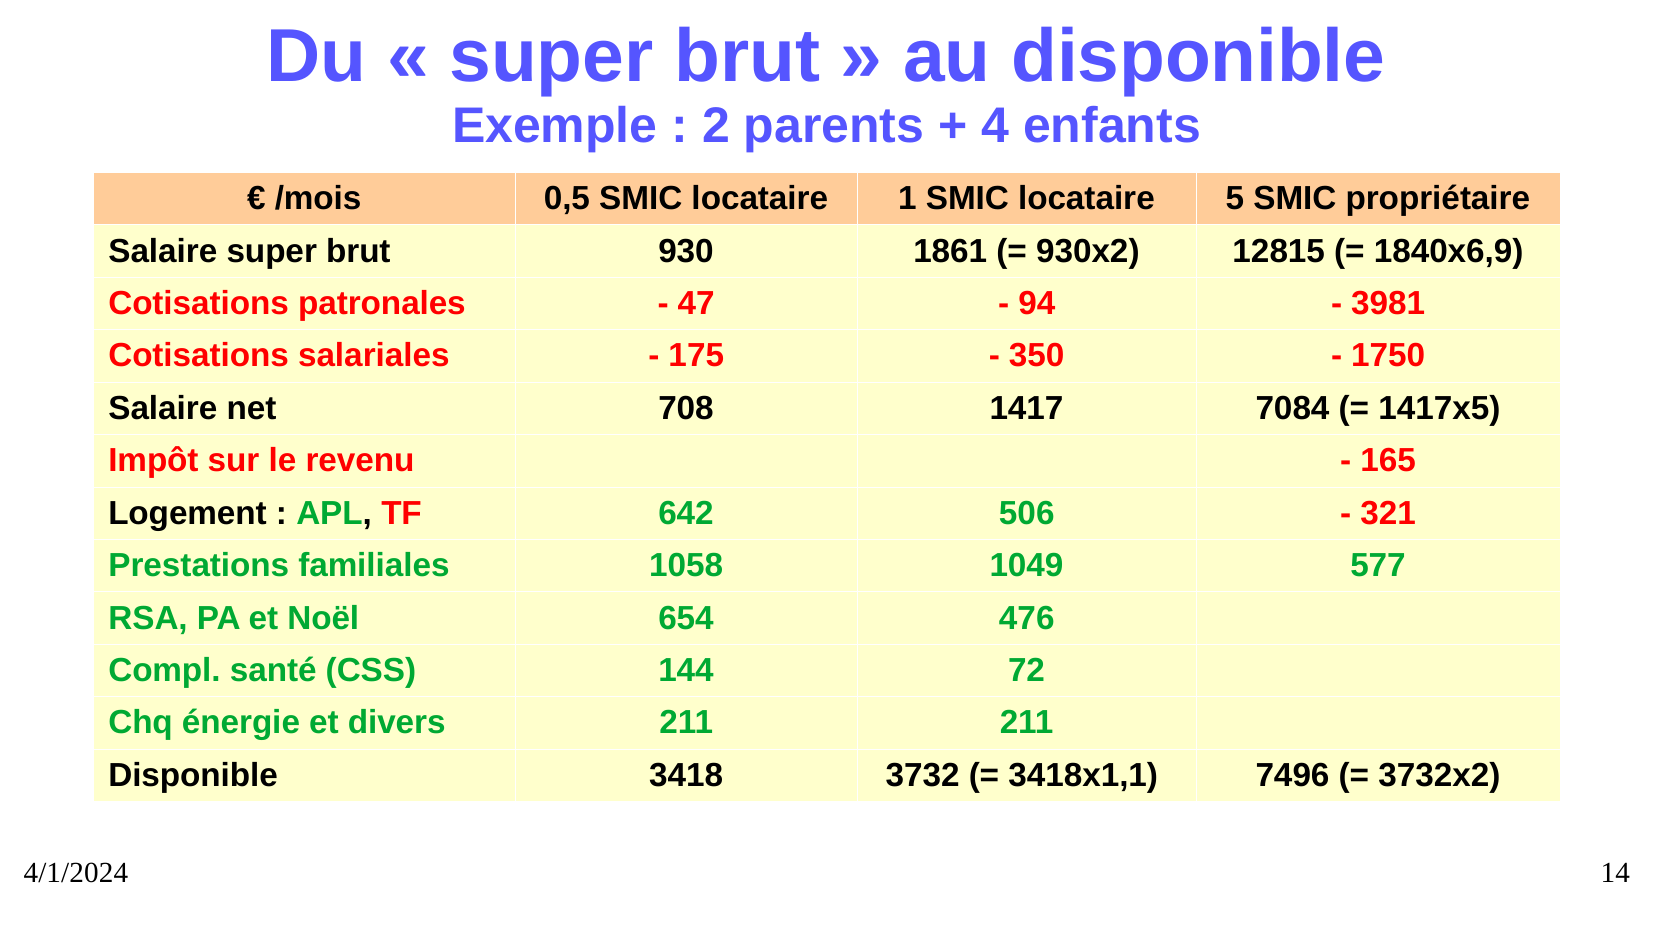

# Du « super brut » au disponible Exemple : 2 parents + 4 enfants
| € /mois | 0,5 SMIC locataire | 1 SMIC locataire | 5 SMIC propriétaire |
| --- | --- | --- | --- |
| Salaire super brut | 930 | 1861 (= 930x2) | 12815 (= 1840x6,9) |
| Cotisations patronales | - 47 | - 94 | - 3981 |
| Cotisations salariales | - 175 | - 350 | - 1750 |
| Salaire net | 708 | 1417 | 7084 (= 1417x5) |
| Impôt sur le revenu | | | - 165 |
| Logement : APL, TF | 642 | 506 | - 321 |
| Prestations familiales | 1058 | 1049 | 577 |
| RSA, PA et Noël | 654 | 476 | |
| Compl. santé (CSS) | 144 | 72 | |
| Chq énergie et divers | 211 | 211 | |
| Disponible | 3418 | 3732 (= 3418x1,1) | 7496 (= 3732x2) |
4/1/2024
14